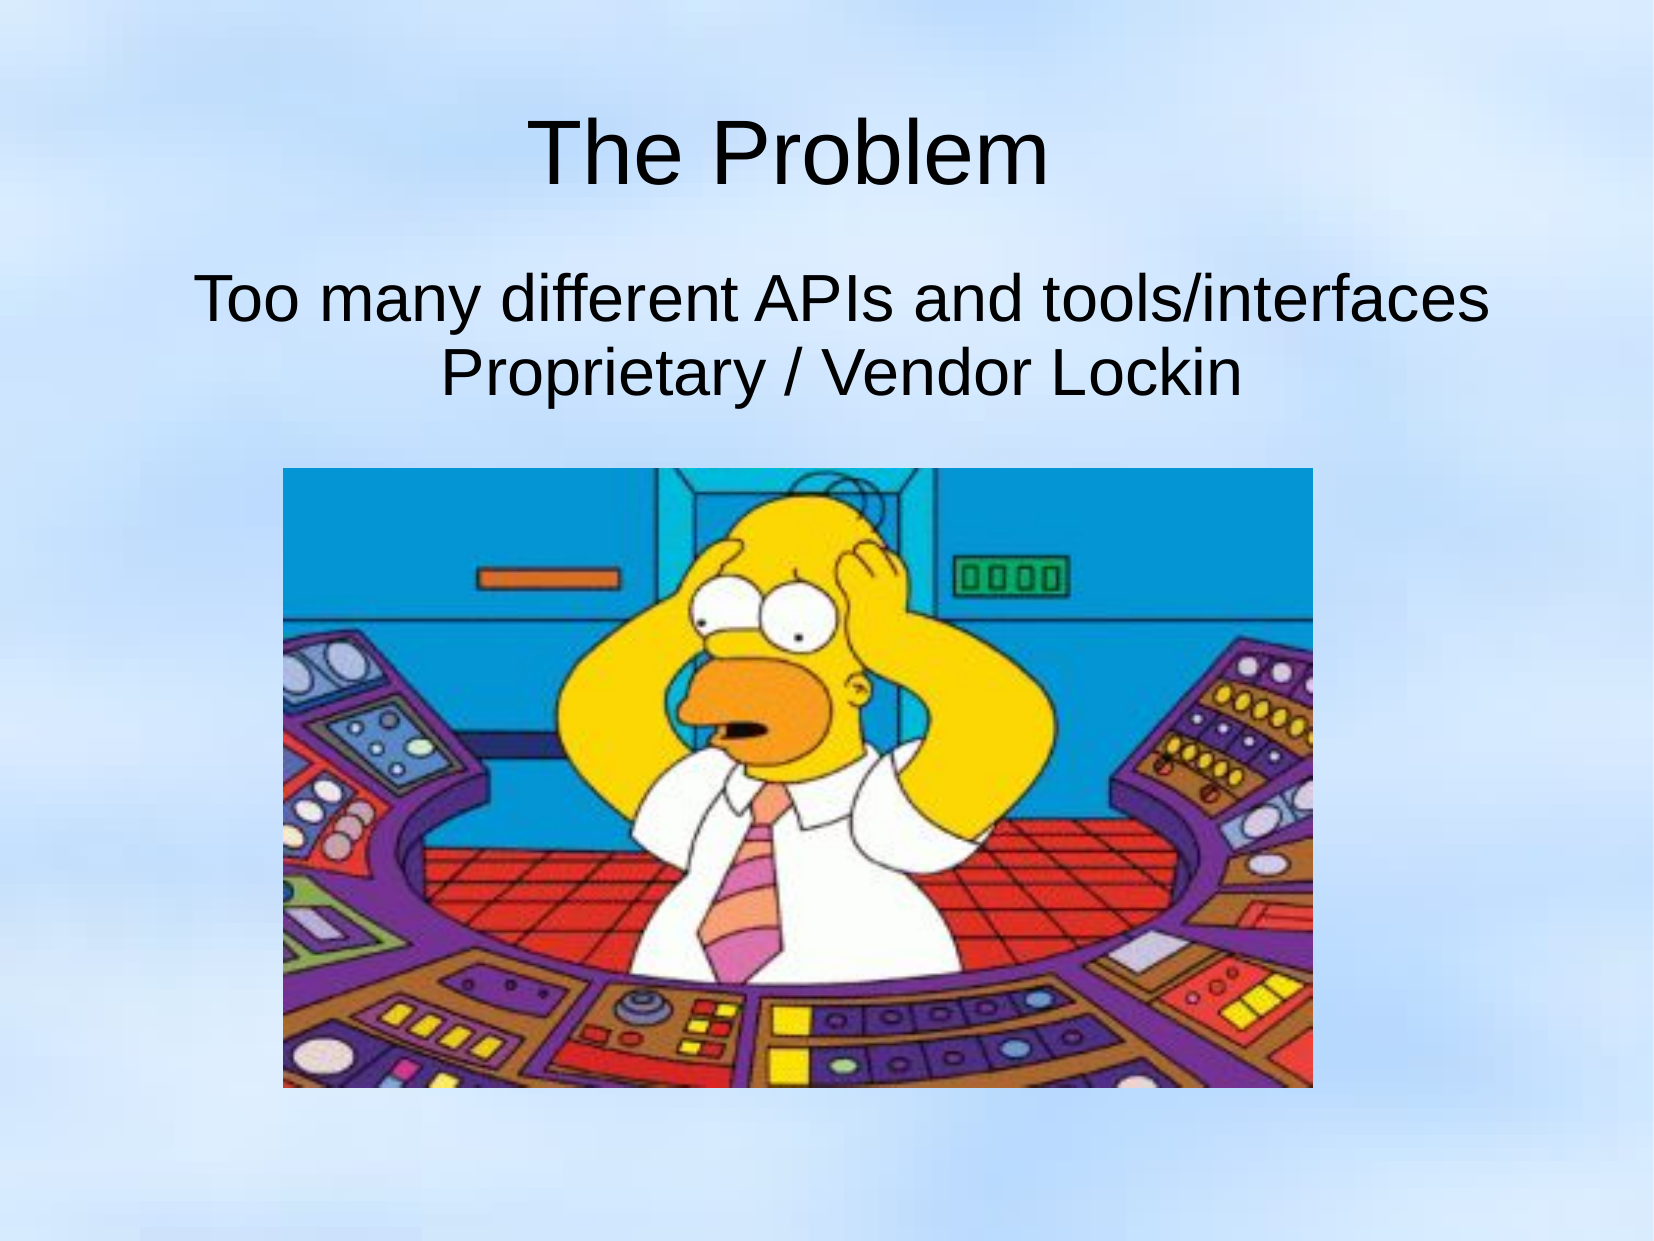

# The Problem
Too many different APIs and tools/interfaces
Proprietary / Vendor Lockin